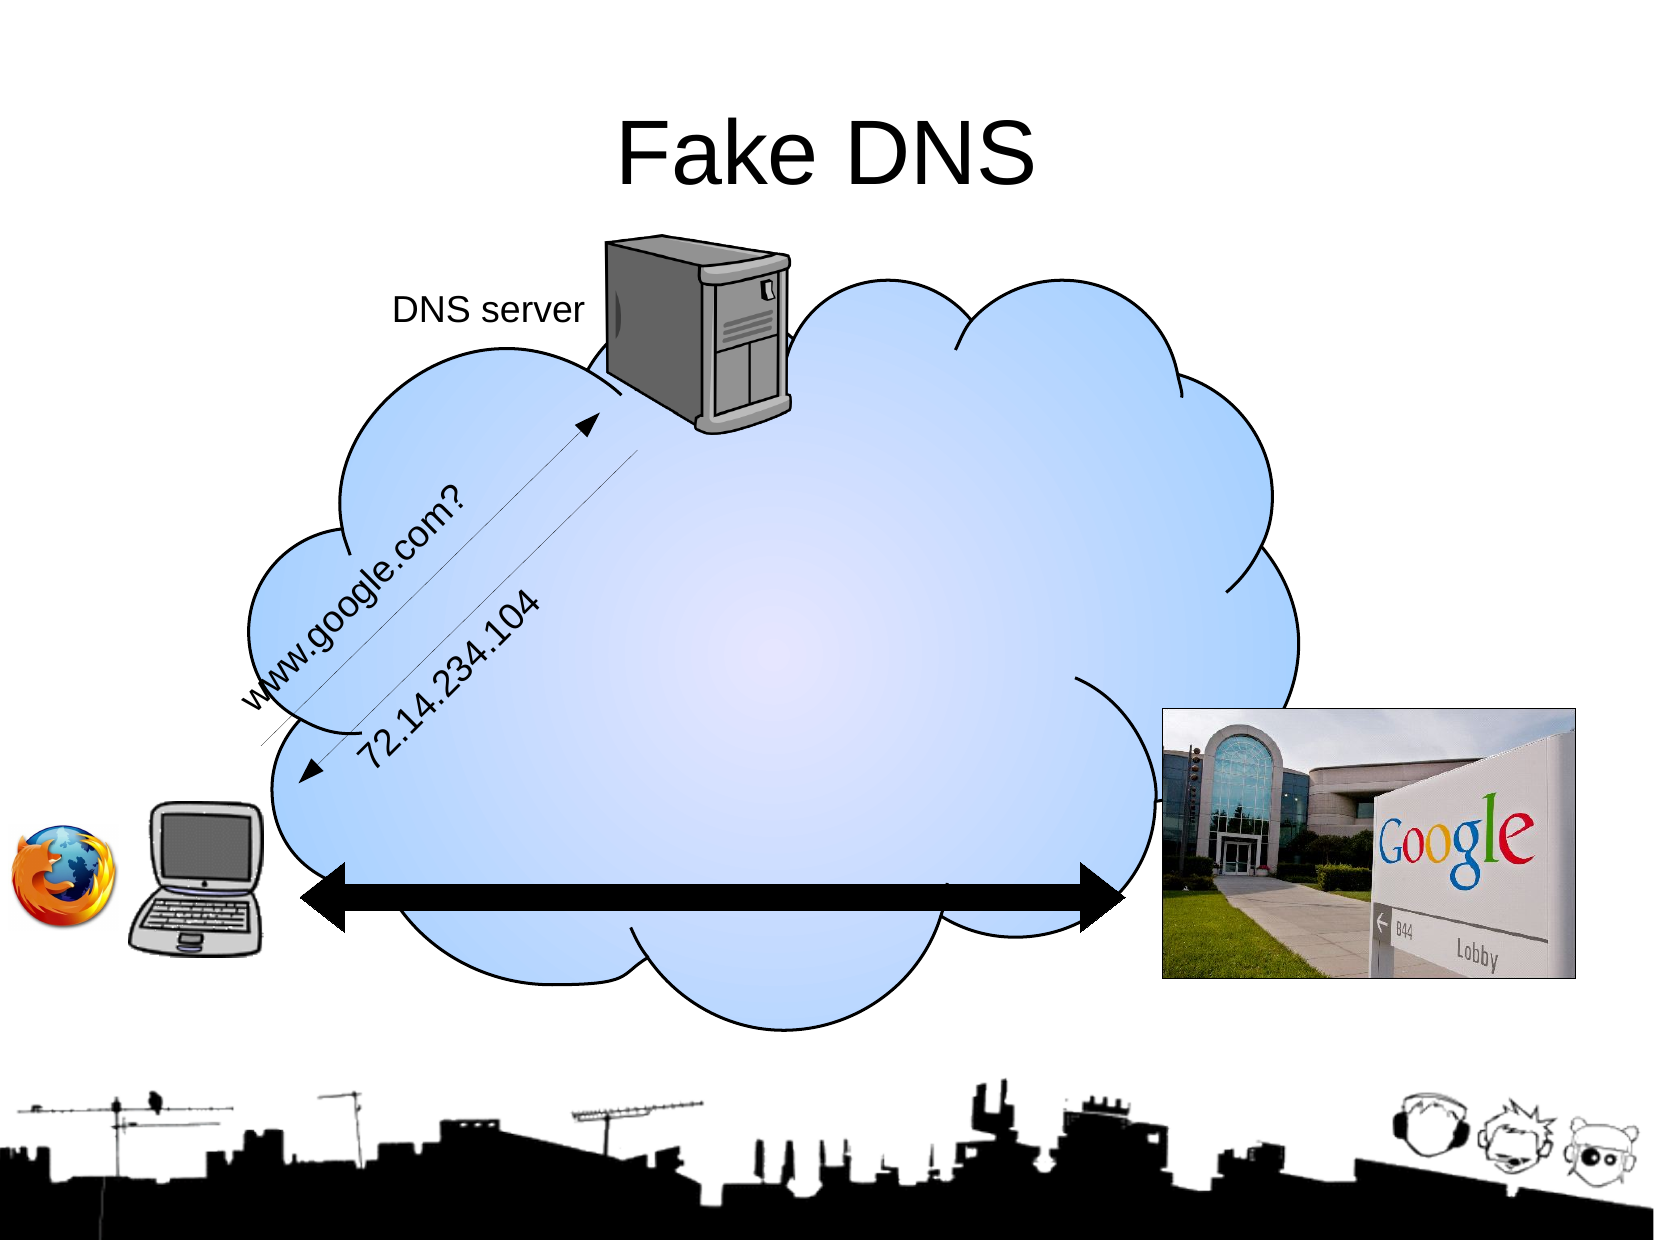

# Fake DNS
DNS server
www.google.com?
72.14.234.104